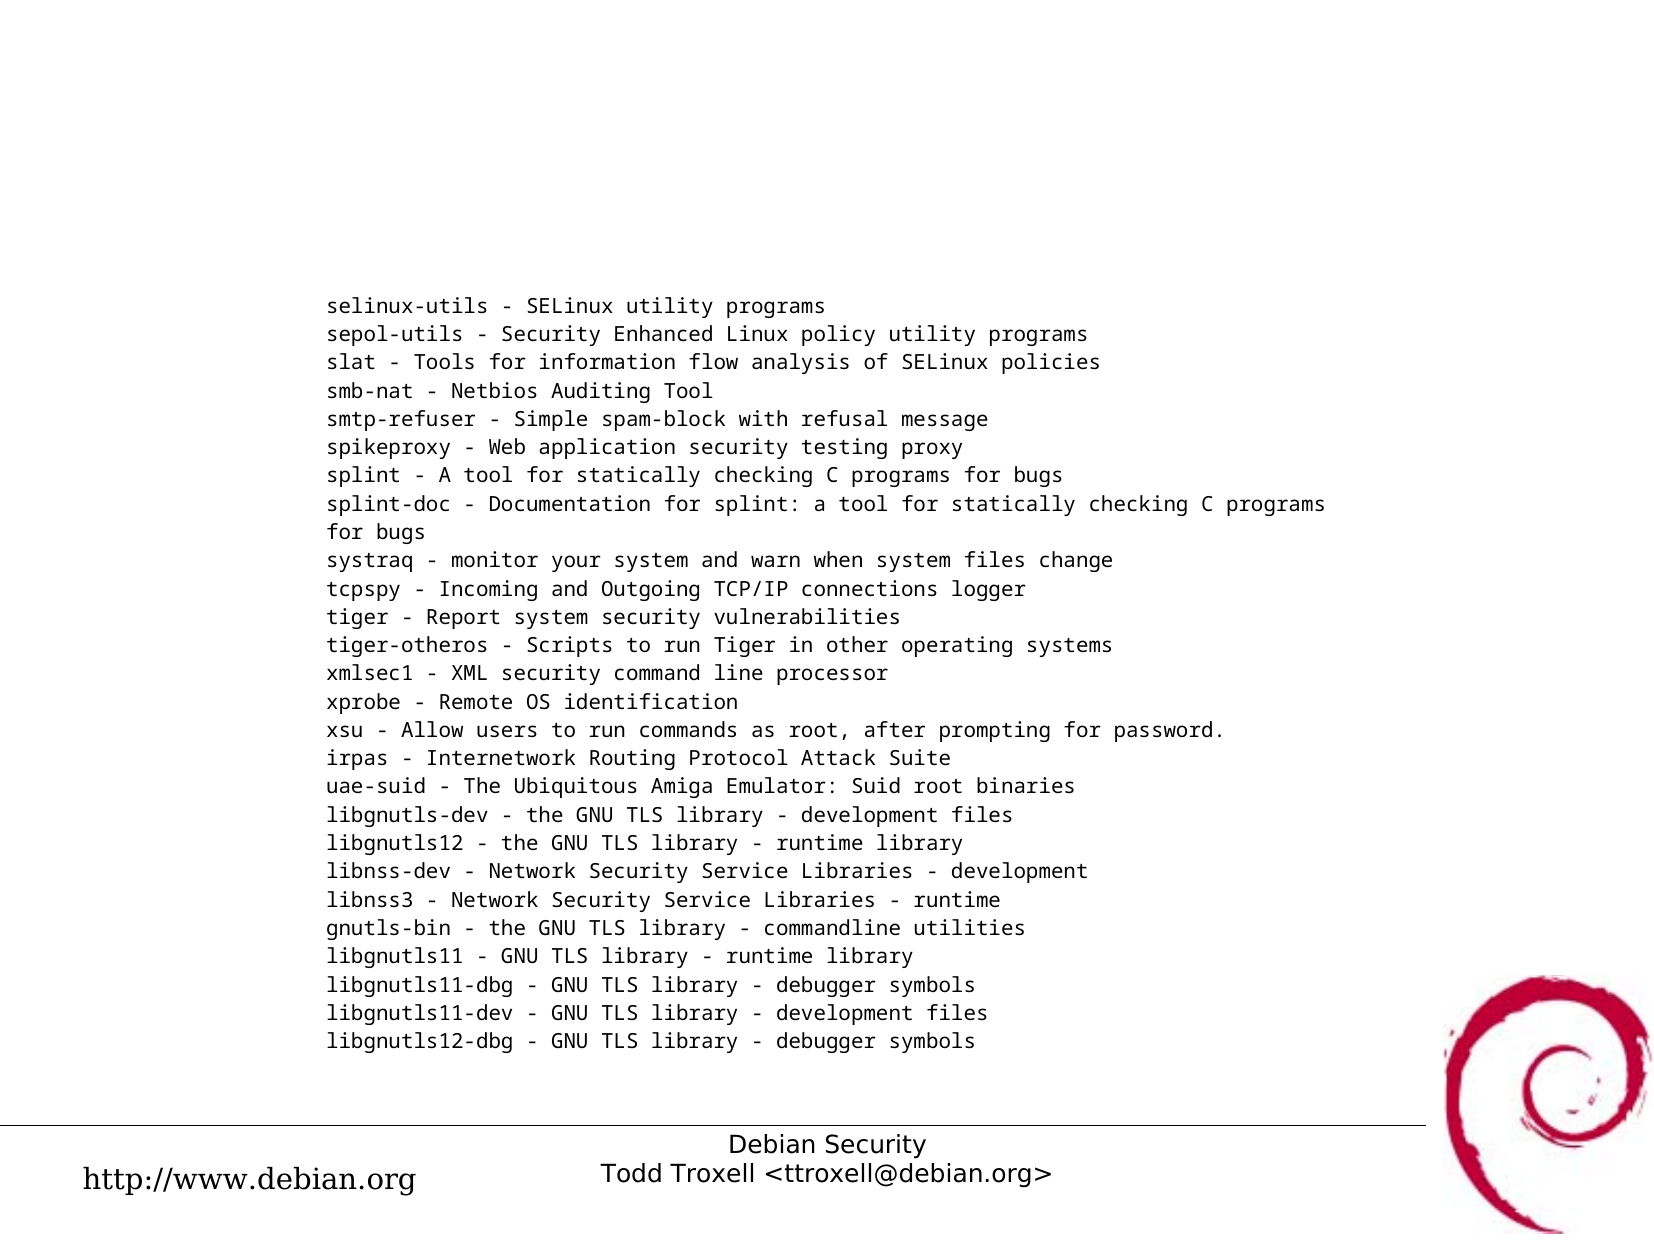

selinux-utils - SELinux utility programs
sepol-utils - Security Enhanced Linux policy utility programs
slat - Tools for information flow analysis of SELinux policies
smb-nat - Netbios Auditing Tool
smtp-refuser - Simple spam-block with refusal message
spikeproxy - Web application security testing proxy
splint - A tool for statically checking C programs for bugs
splint-doc - Documentation for splint: a tool for statically checking C programs
for bugs
systraq - monitor your system and warn when system files change
tcpspy - Incoming and Outgoing TCP/IP connections logger
tiger - Report system security vulnerabilities
tiger-otheros - Scripts to run Tiger in other operating systems
xmlsec1 - XML security command line processor
xprobe - Remote OS identification
xsu - Allow users to run commands as root, after prompting for password.
irpas - Internetwork Routing Protocol Attack Suite
uae-suid - The Ubiquitous Amiga Emulator: Suid root binaries
libgnutls-dev - the GNU TLS library - development files
libgnutls12 - the GNU TLS library - runtime library
libnss-dev - Network Security Service Libraries - development
libnss3 - Network Security Service Libraries - runtime
gnutls-bin - the GNU TLS library - commandline utilities
libgnutls11 - GNU TLS library - runtime library
libgnutls11-dbg - GNU TLS library - debugger symbols
libgnutls11-dev - GNU TLS library - development files
libgnutls12-dbg - GNU TLS library - debugger symbols